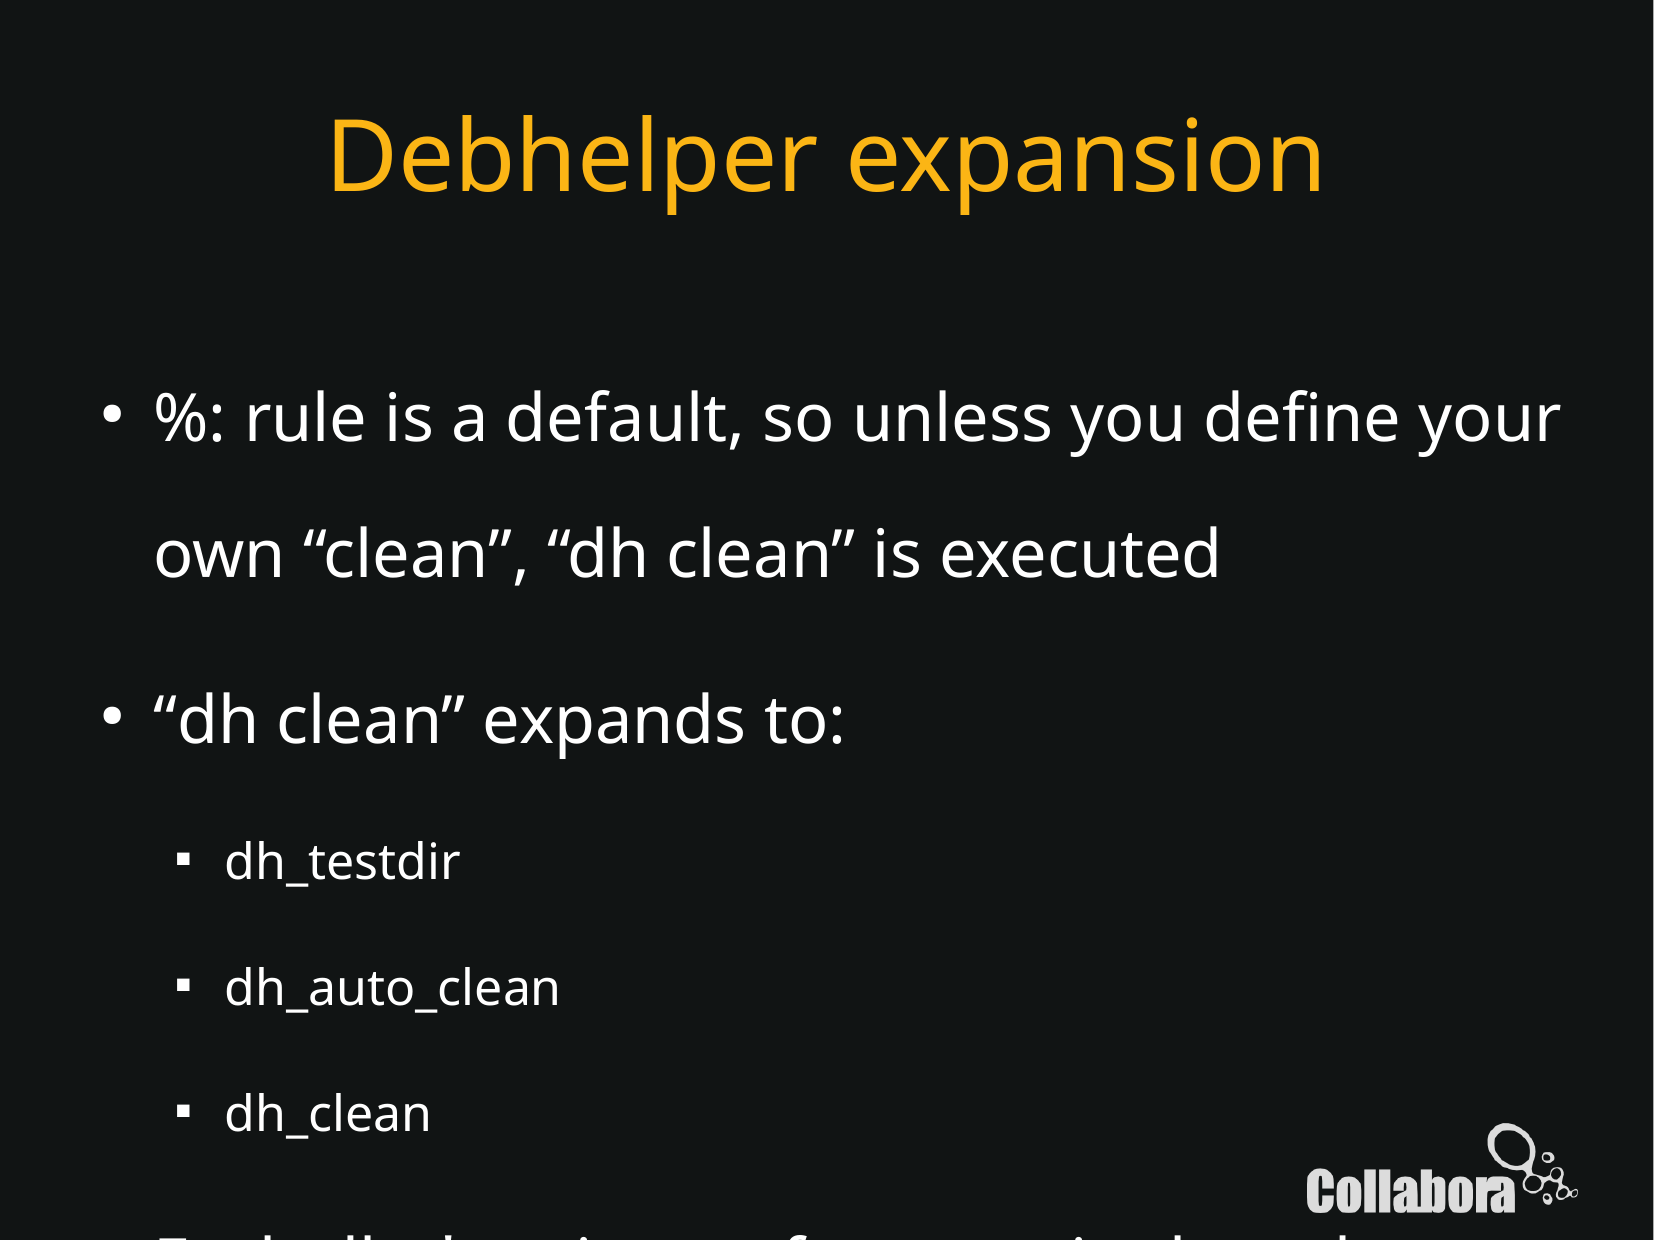

# Debhelper expansion
%: rule is a default, so unless you define your own “clean”, “dh clean” is executed
“dh clean” expands to:
dh_testdir
dh_auto_clean
dh_clean
Each dh_* script performs a single task